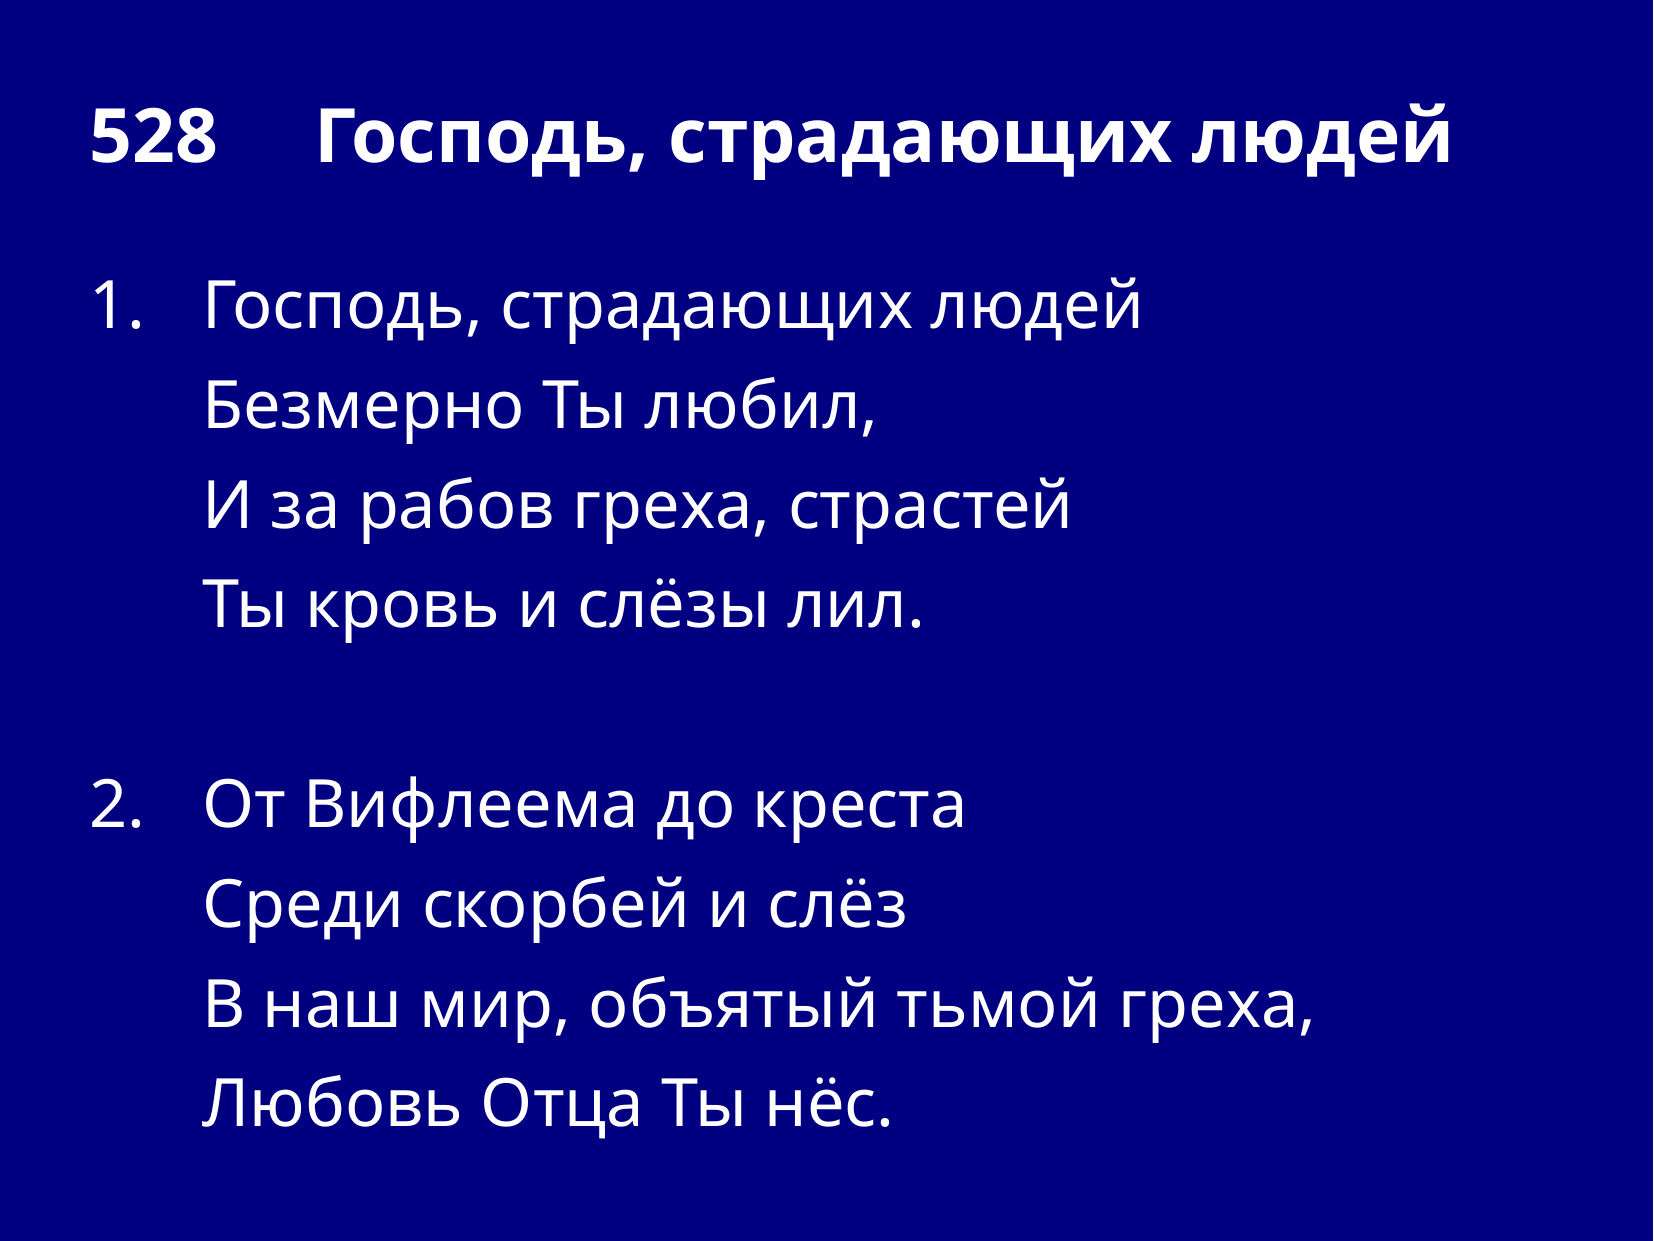

528	Господь, страдающих людей
1.	Господь, страдающих людей
	Безмерно Ты любил,
	И за рабов греха, страстей
	Ты кровь и слёзы лил.
2.	От Вифлеема до креста
	Среди скорбей и слёз
	В наш мир, объятый тьмой греха,
	Любовь Отца Ты нёс.